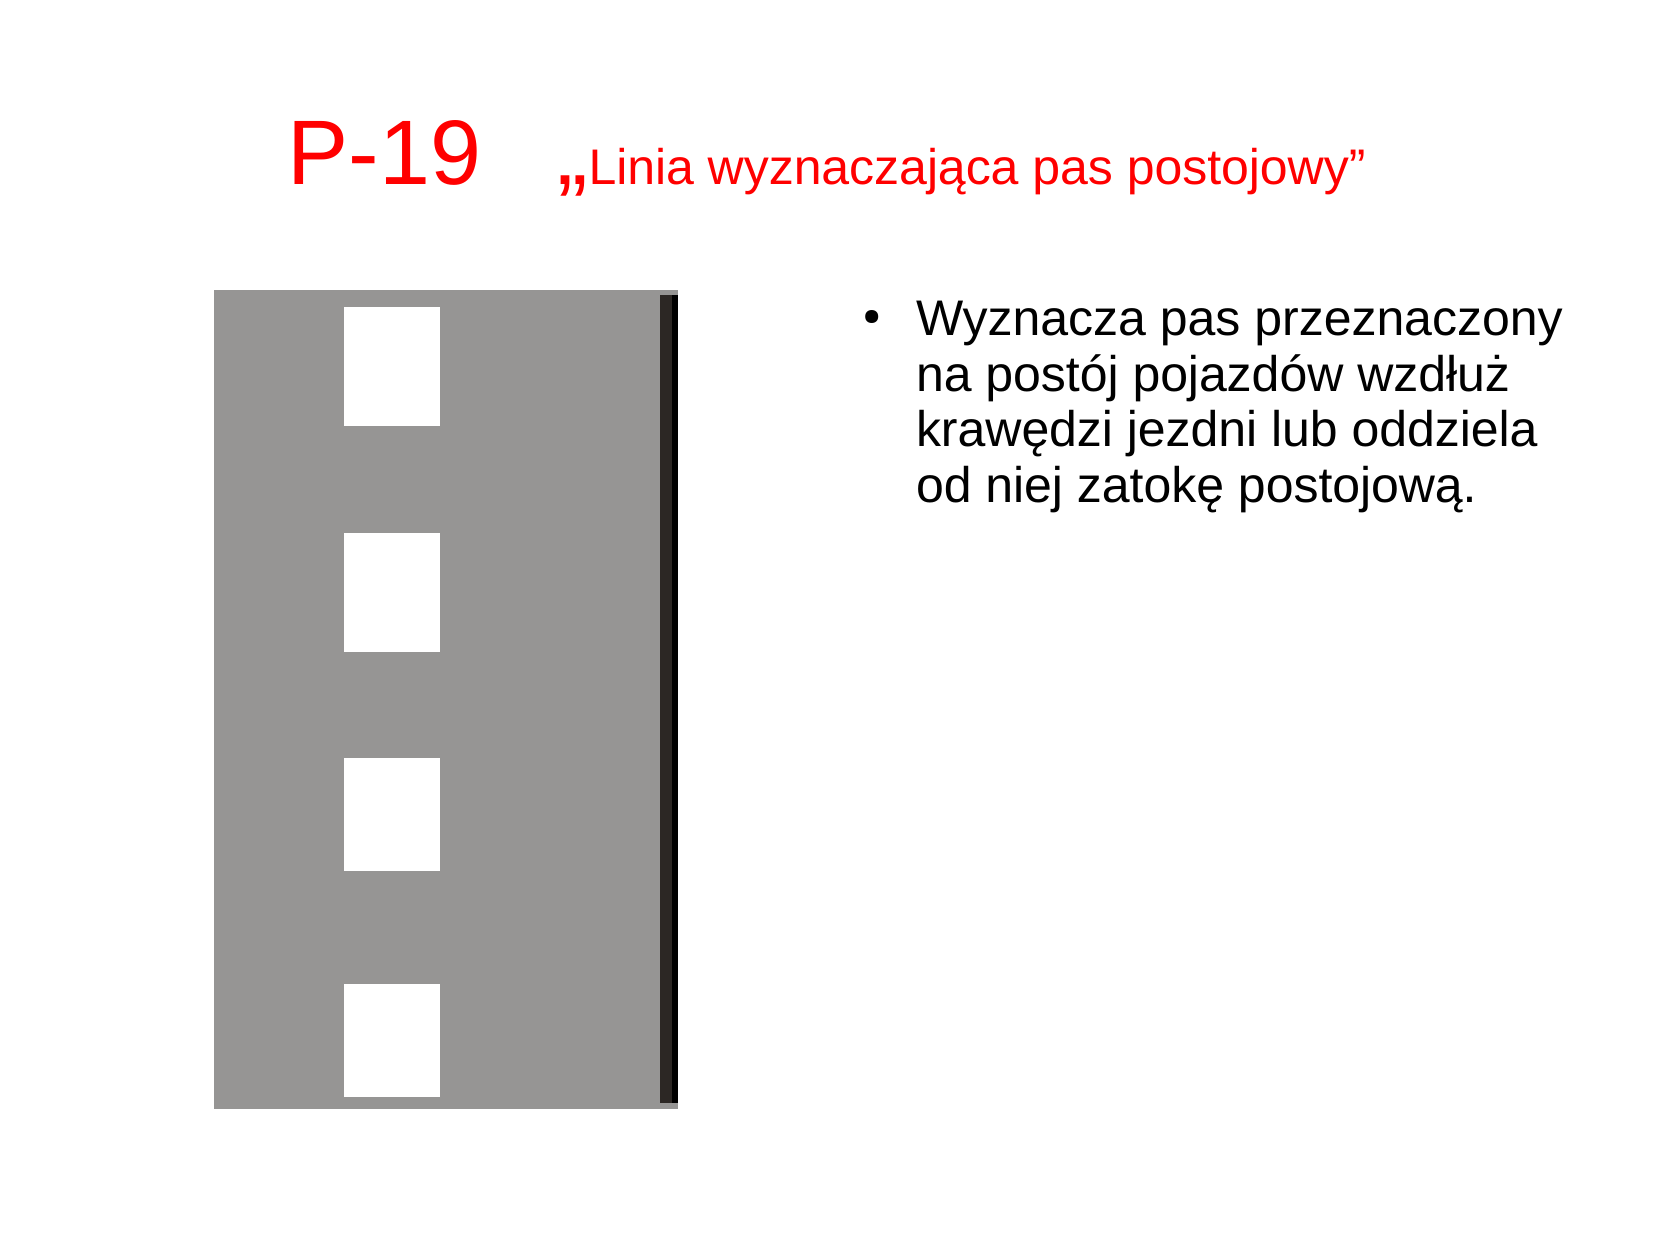

# P-19 „Linia wyznaczająca pas postojowy”
Wyznacza pas przeznaczony na postój pojazdów wzdłuż krawędzi jezdni lub oddziela od niej zatokę postojową.